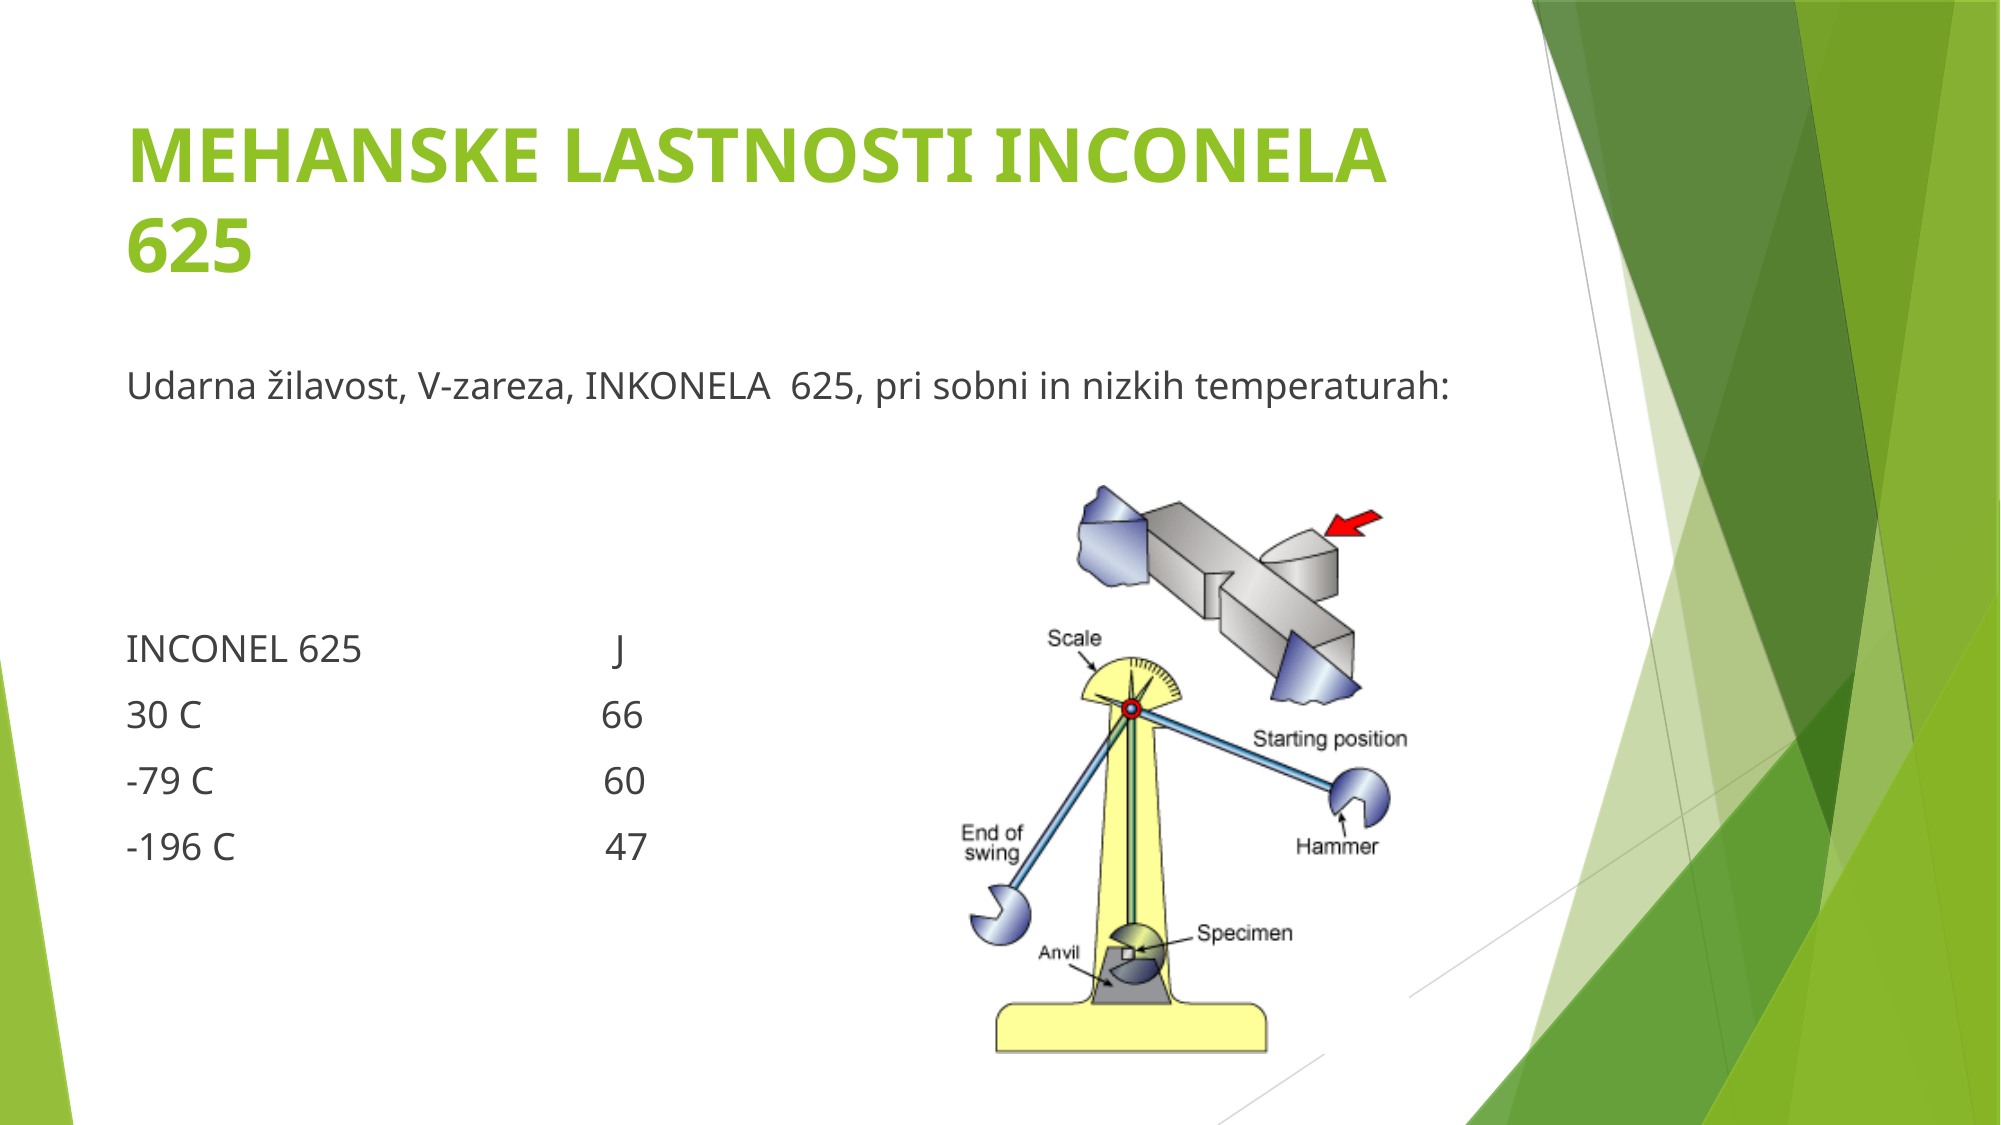

# MEHANSKE LASTNOSTI INCONELA 625
Udarna žilavost, V-zareza, INKONELA 625, pri sobni in nizkih temperaturah:
INCONEL 625 J
30 C 66
-79 C 60
-196 C 47